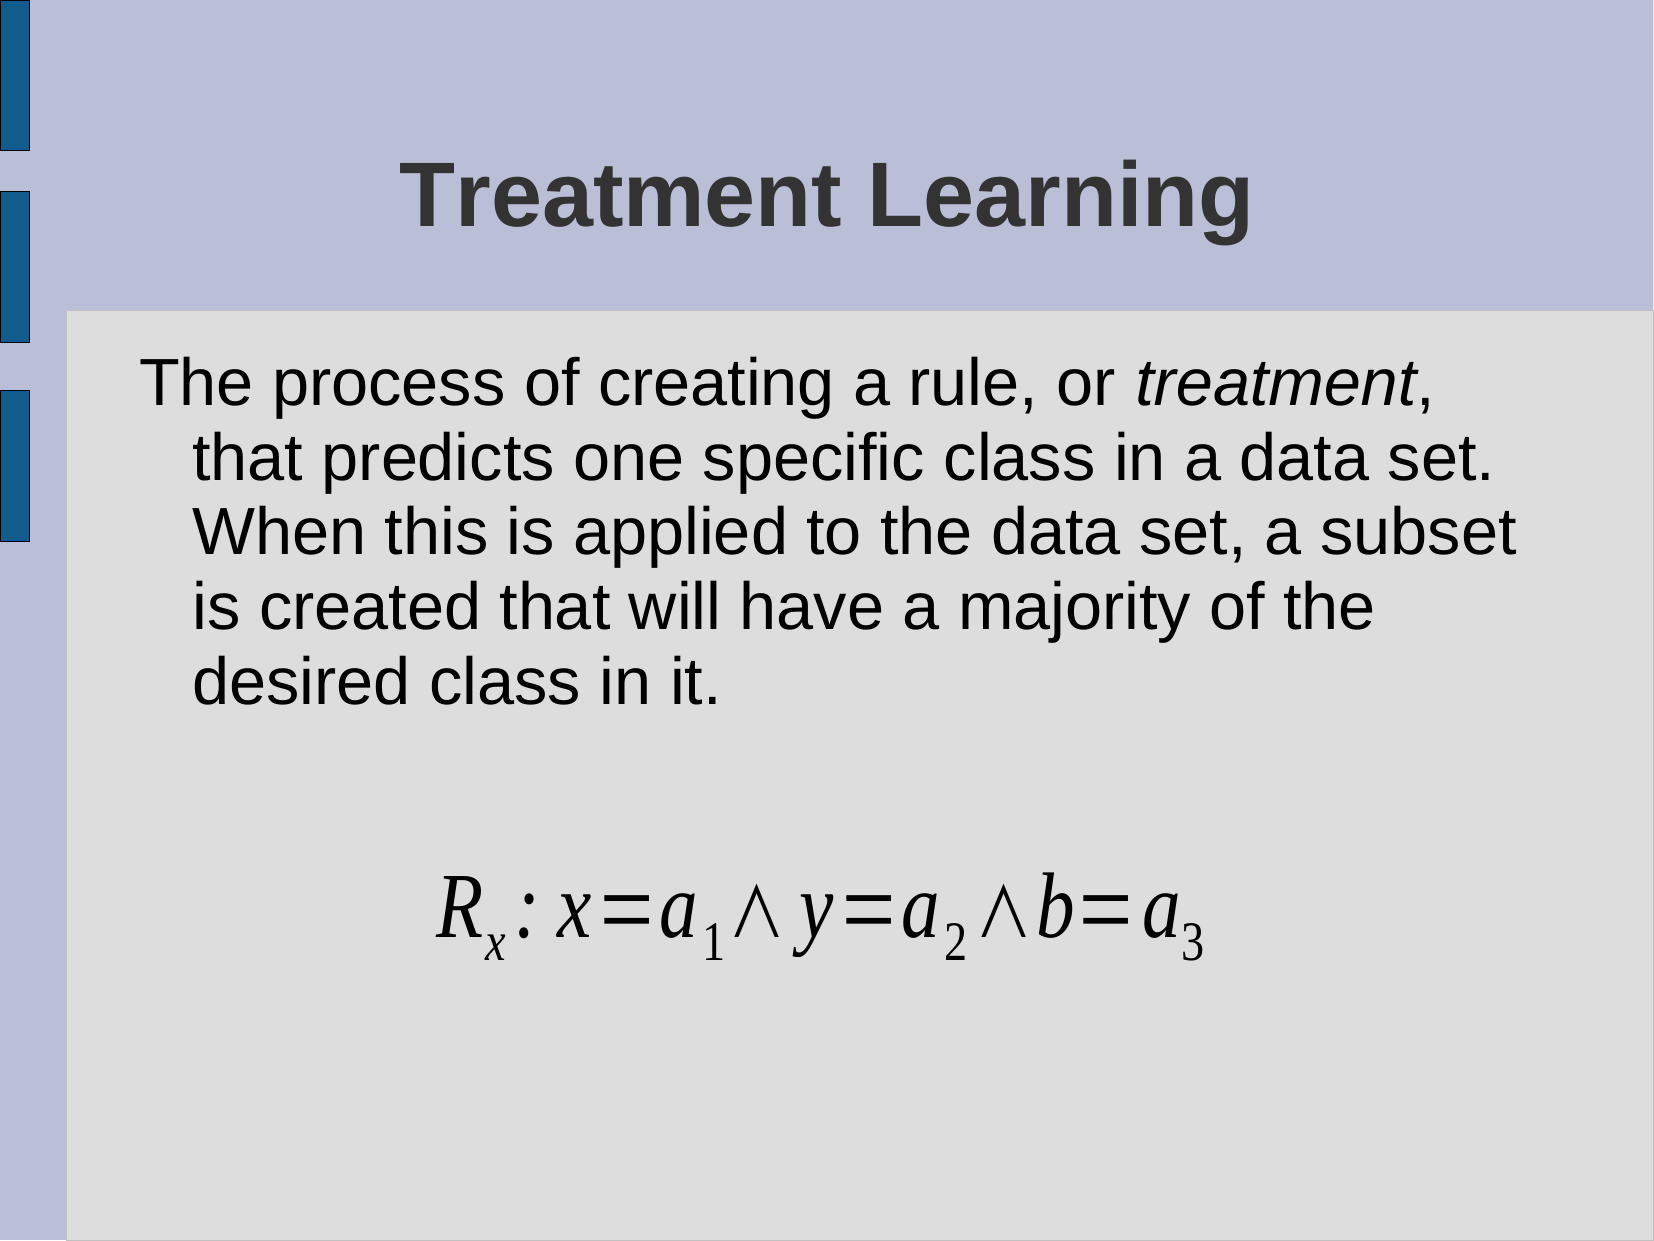

# Treatment Learning
The process of creating a rule, or treatment, that predicts one specific class in a data set. When this is applied to the data set, a subset is created that will have a majority of the desired class in it.